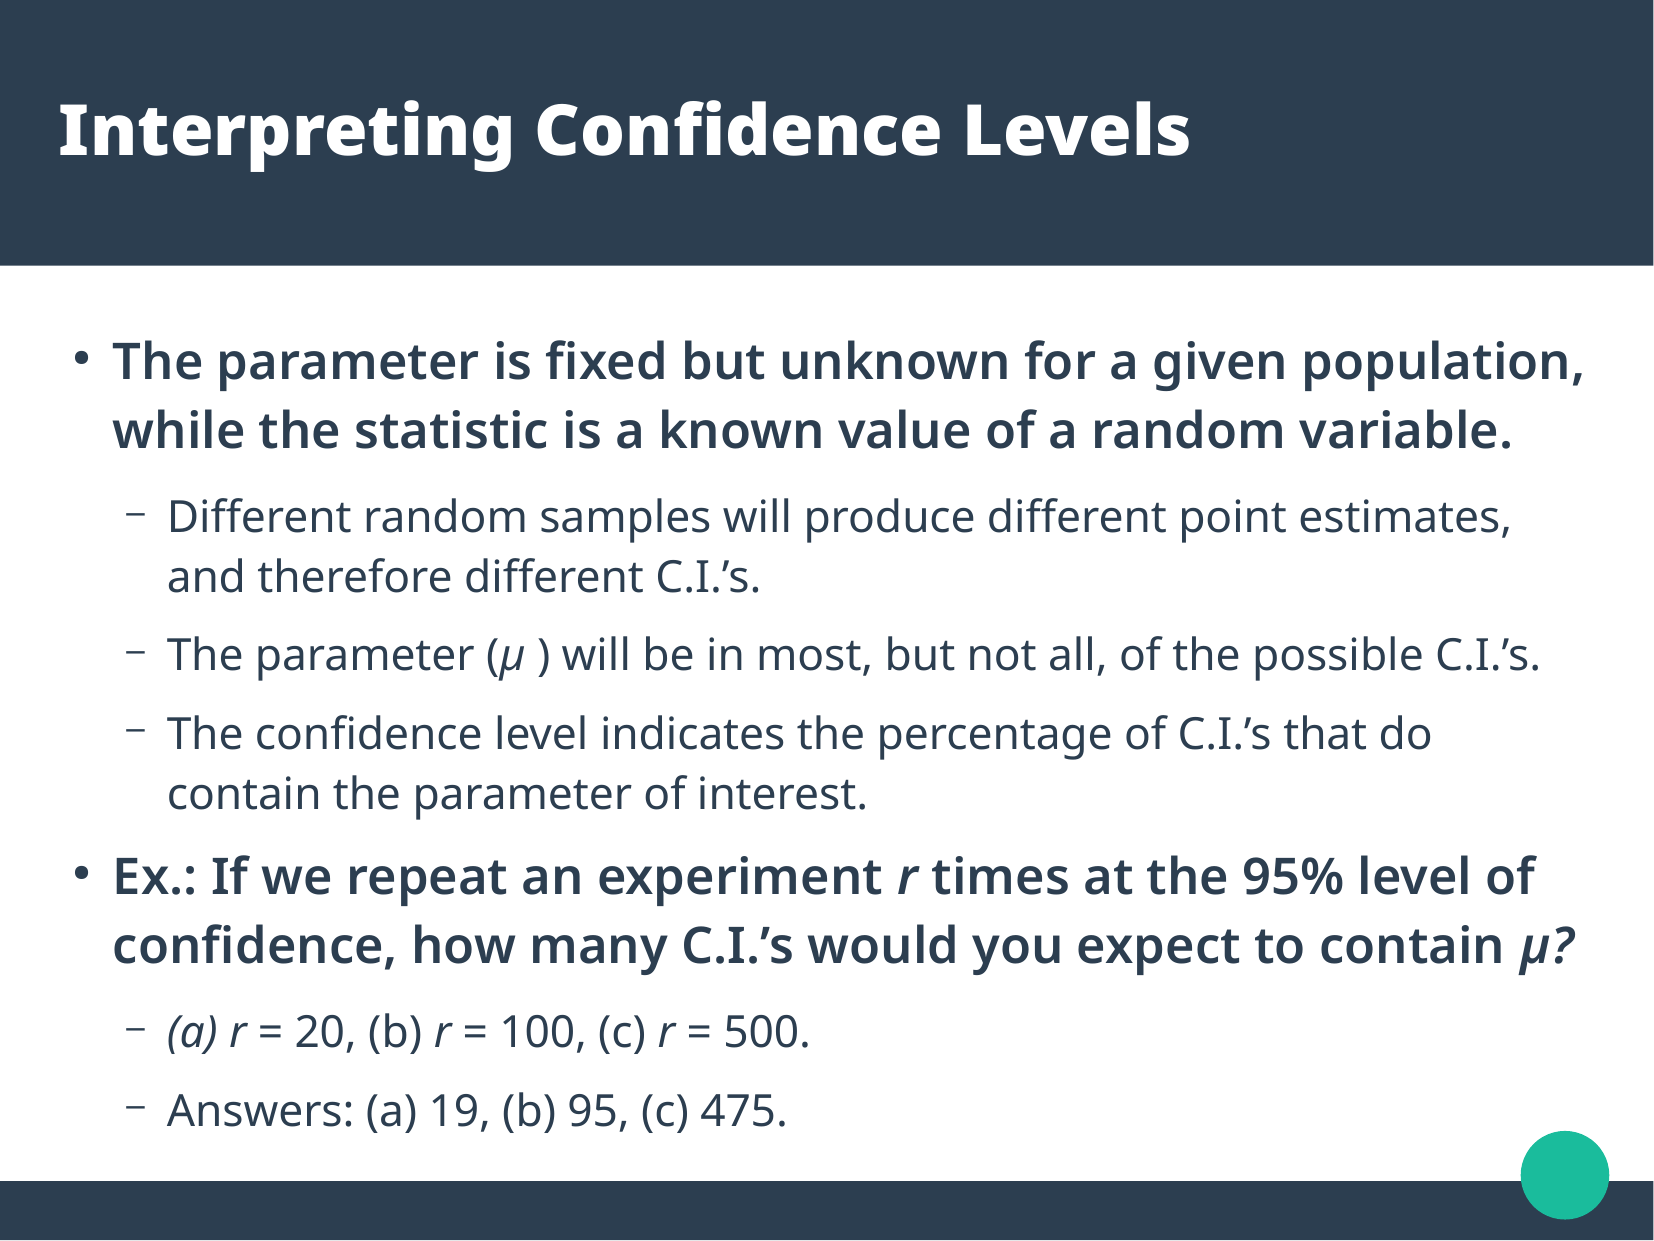

# Interpreting Confidence Levels
The parameter is fixed but unknown for a given population, while the statistic is a known value of a random variable.
Different random samples will produce different point estimates, and therefore different C.I.’s.
The parameter (μ ) will be in most, but not all, of the possible C.I.’s.
The confidence level indicates the percentage of C.I.’s that do contain the parameter of interest.
Ex.: If we repeat an experiment r times at the 95% level of confidence, how many C.I.’s would you expect to contain μ?
(a) r = 20, (b) r = 100, (c) r = 500.
Answers: (a) 19, (b) 95, (c) 475.